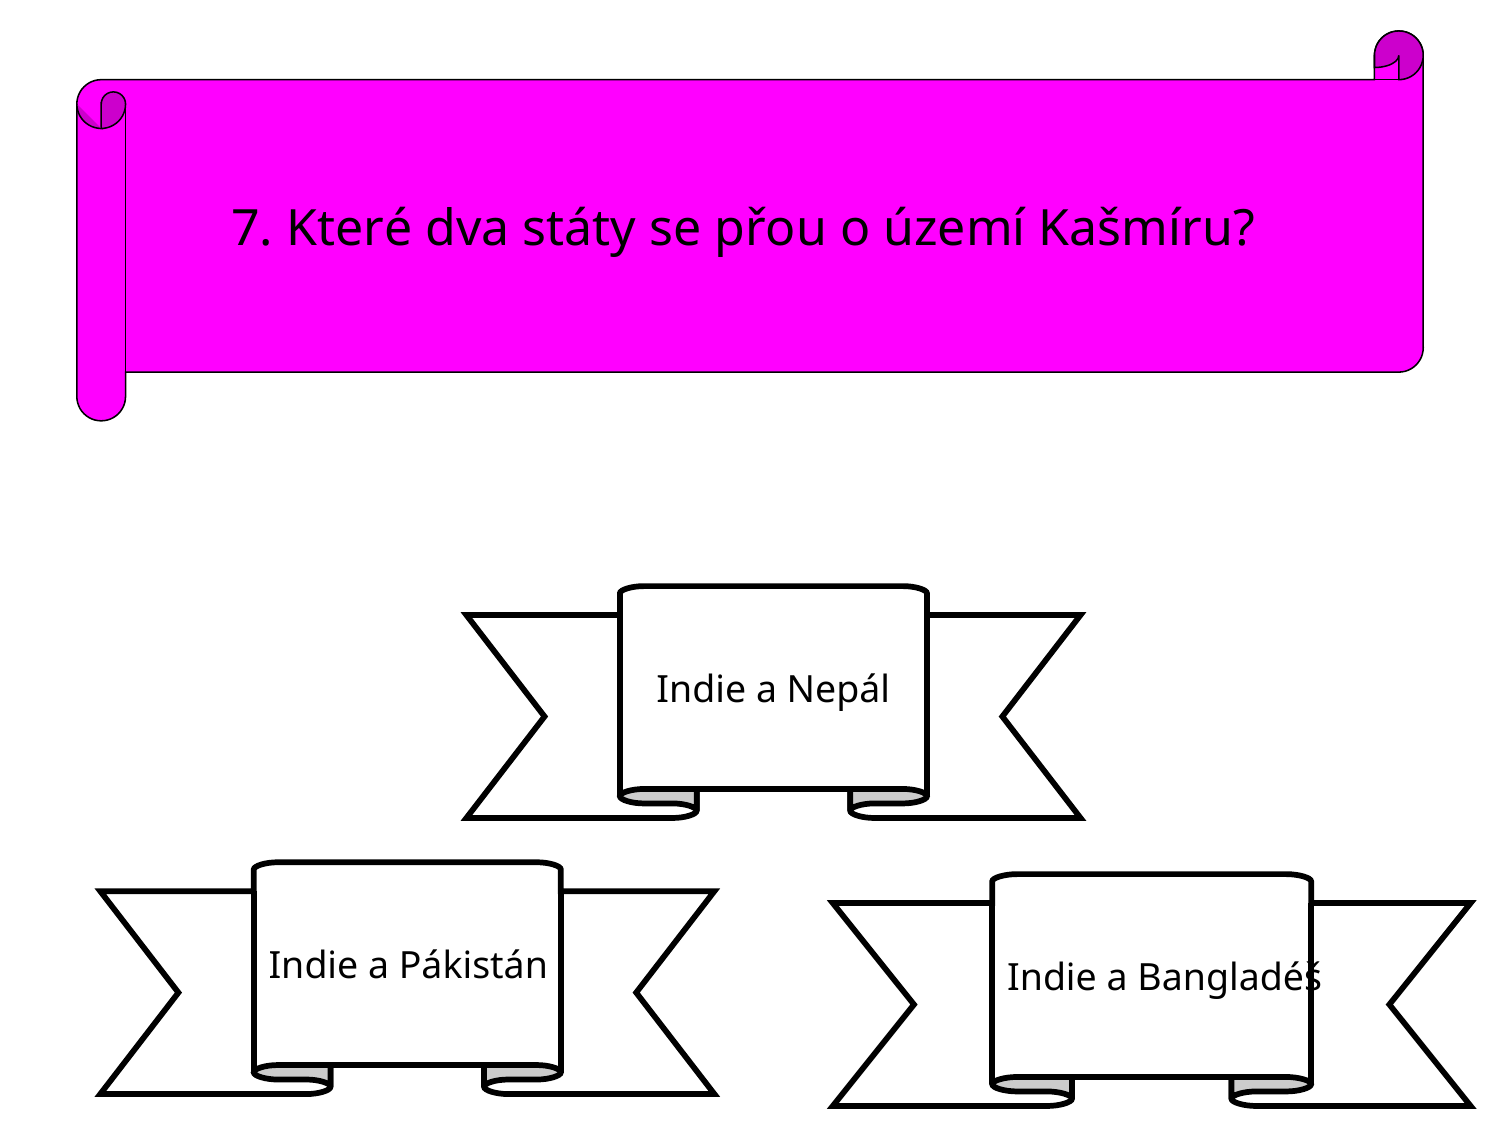

7. Které dva státy se přou o území Kašmíru?
Indie a Nepál
Indie a Pákistán
Indie a Bangladéš